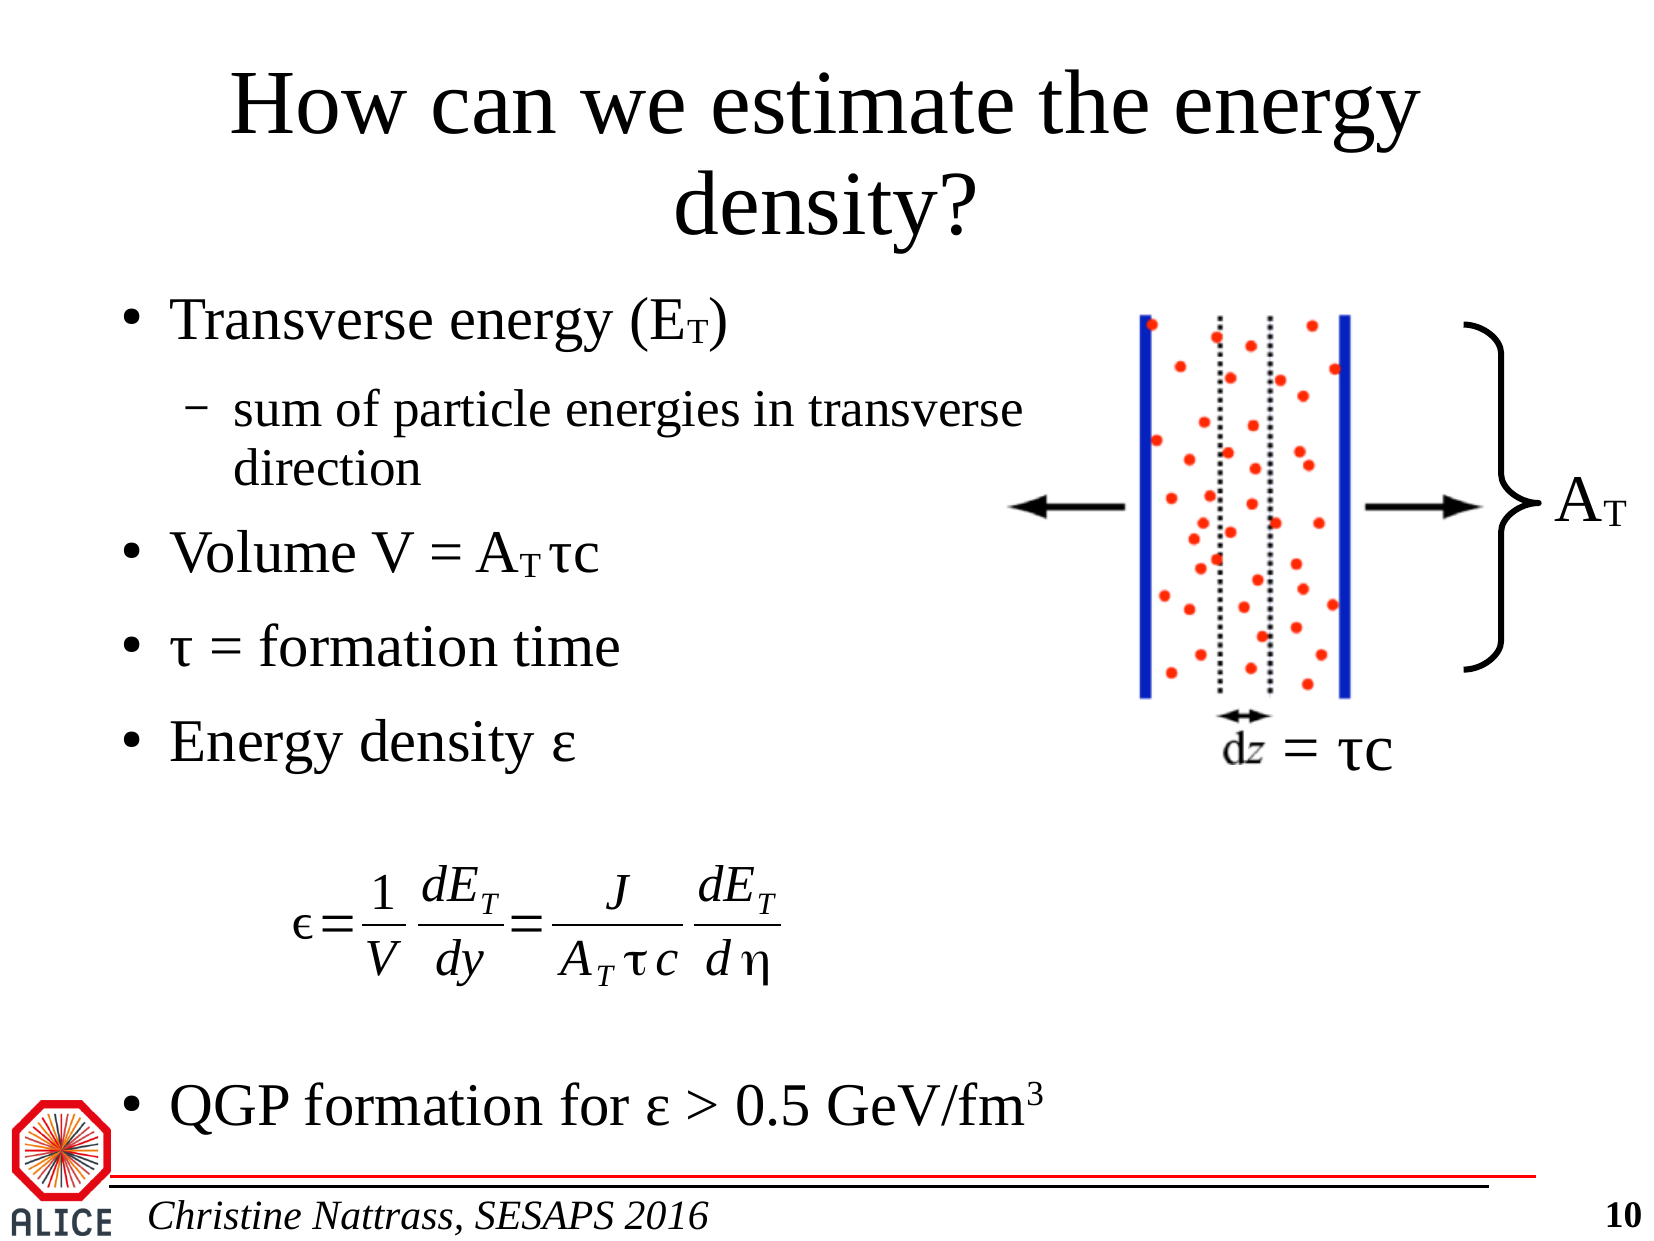

# How can we estimate the energy density?
Transverse energy (ET)
sum of particle energies in transverse direction
Volume V = AT τc
τ = formation time
Energy density ε
QGP formation for ε > 0.5 GeV/fm3
AT
= τc